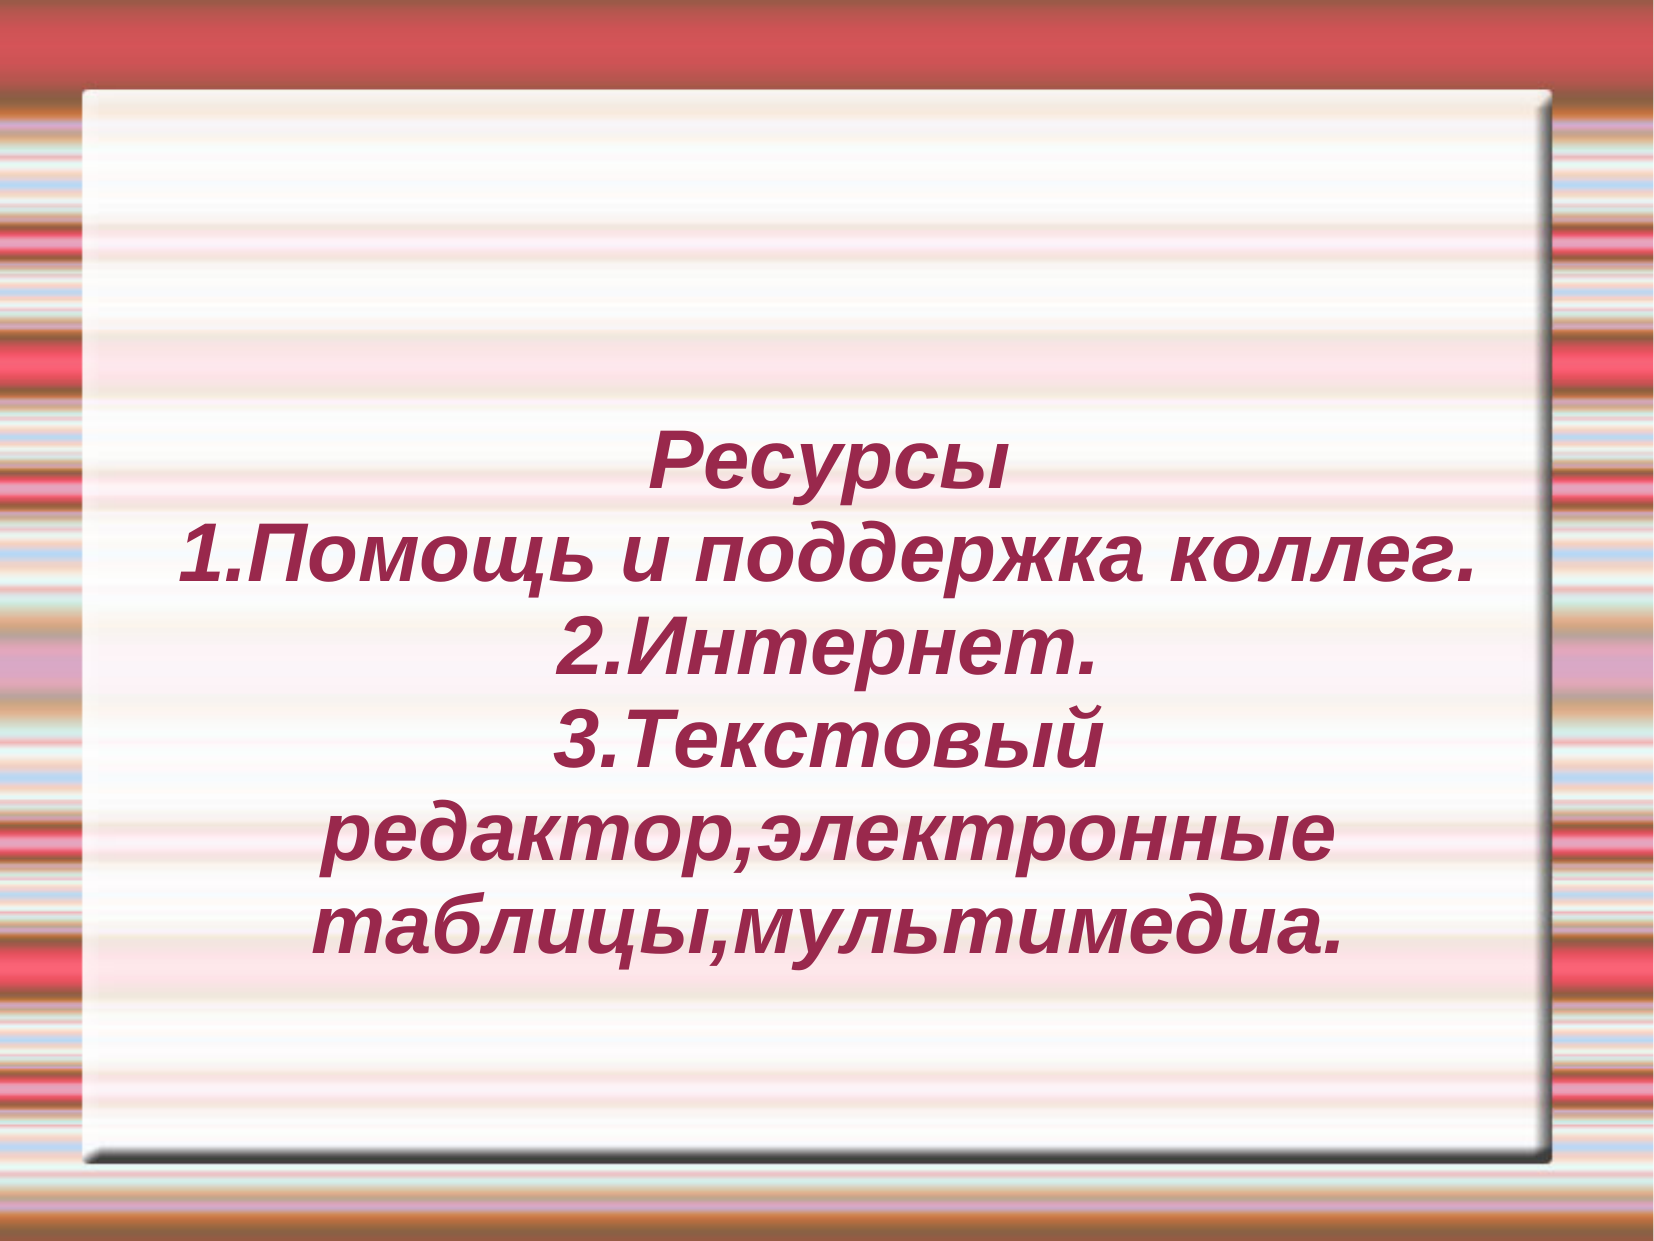

# Ресурсы 1.Помощь и поддержка коллег. 2.Интернет. 3.Текстовый редактор,электронные таблицы,мультимедиа.